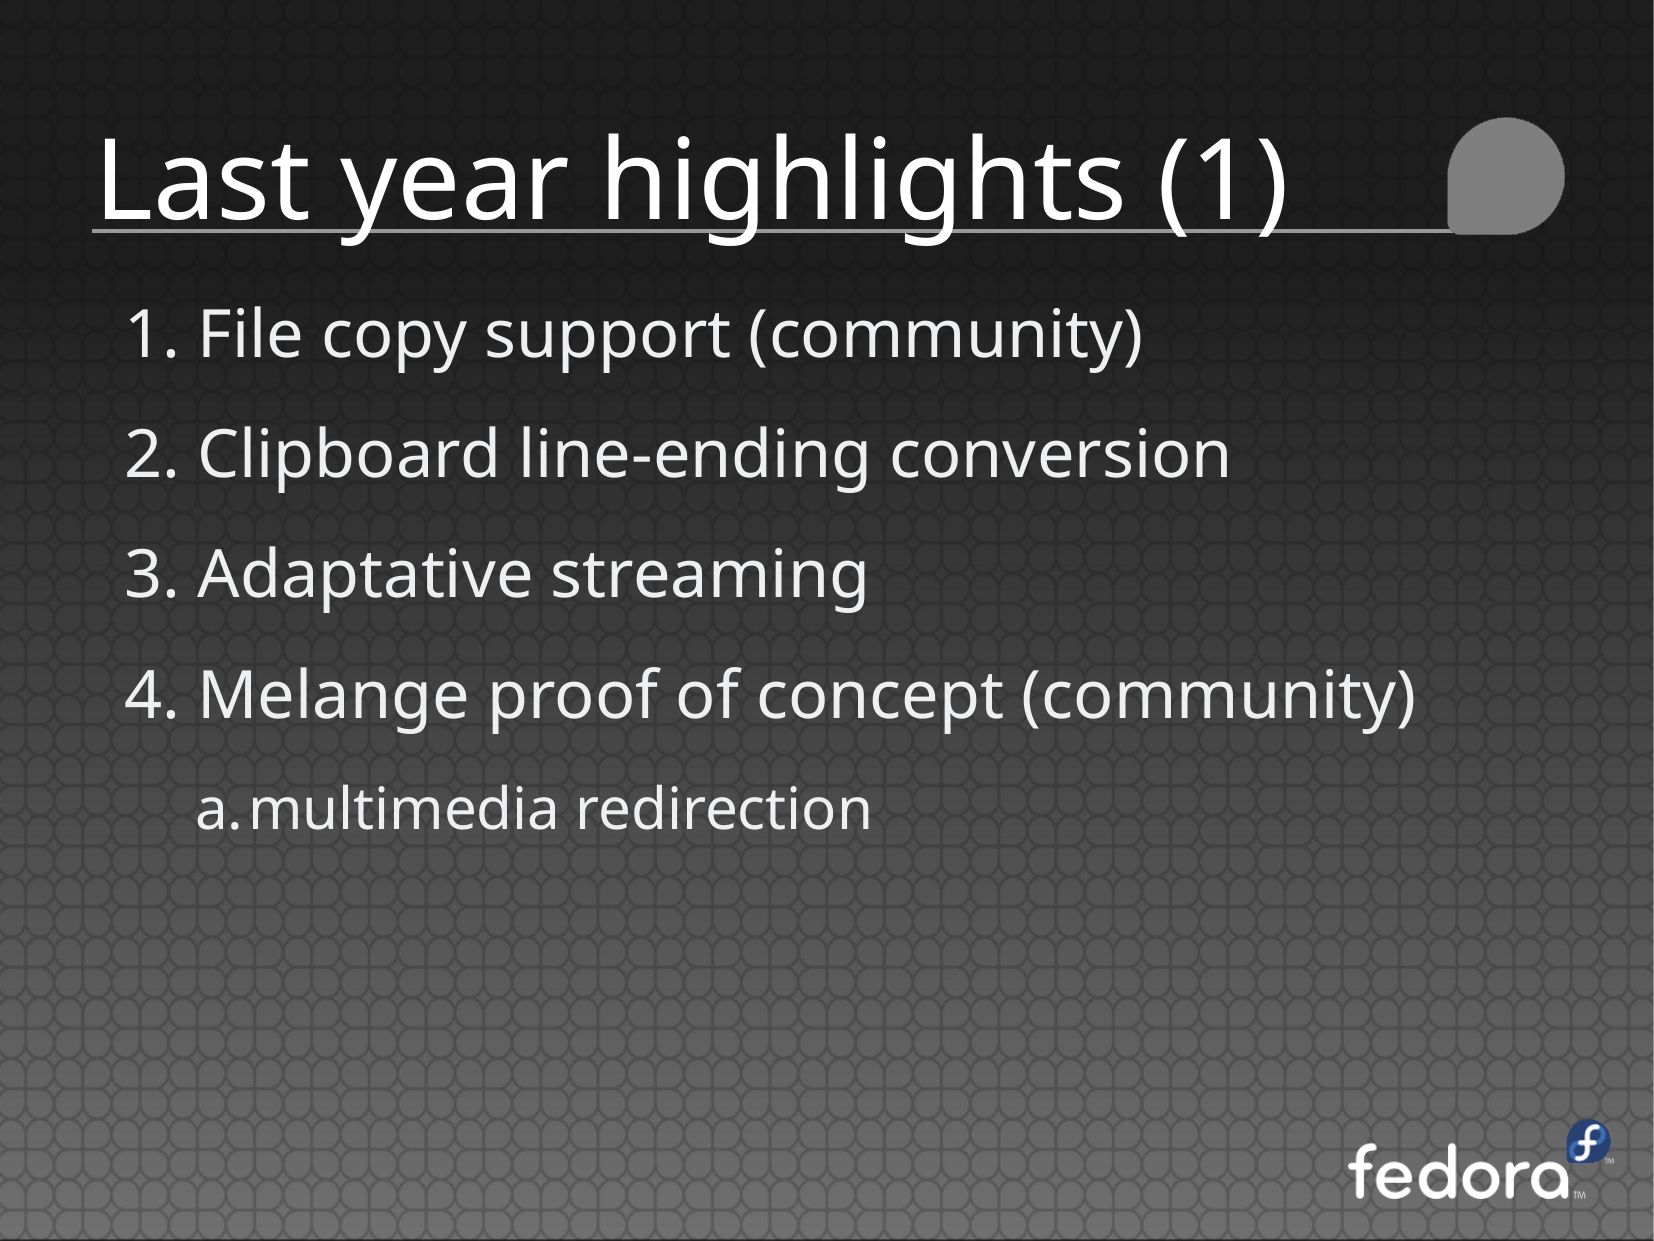

# Last year highlights (1)
 File copy support (community)
 Clipboard line-ending conversion
 Adaptative streaming
 Melange proof of concept (community)
multimedia redirection